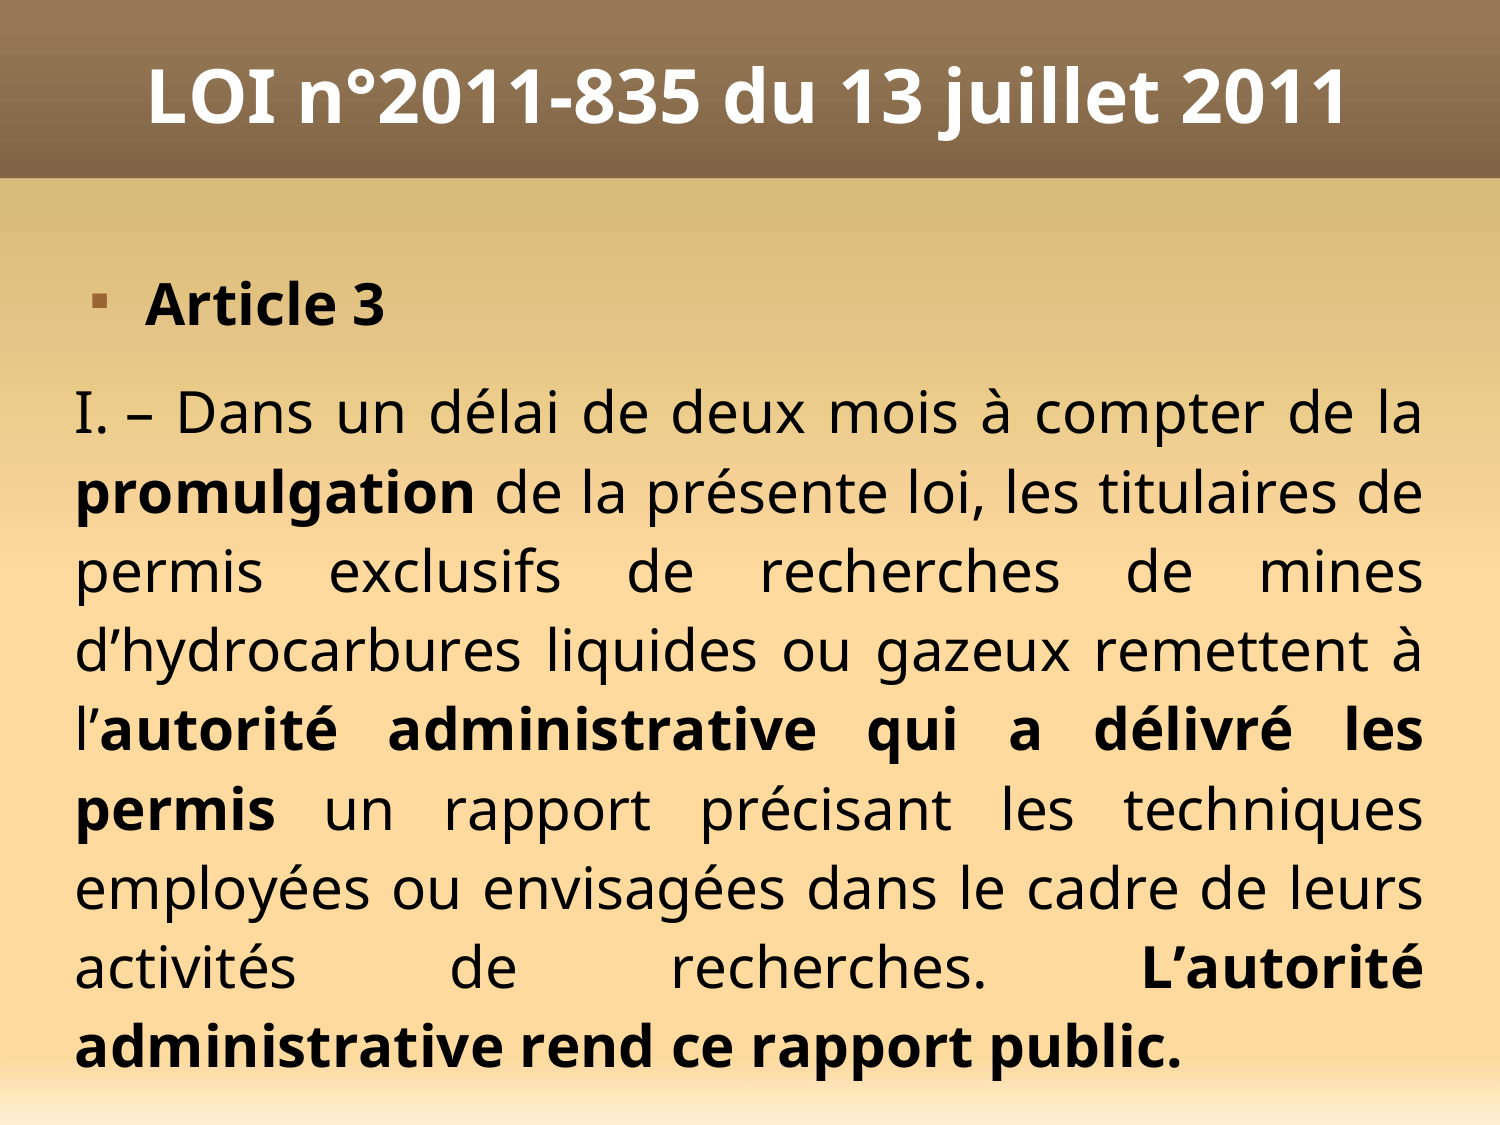

LOI n°2011-835 du 13 juillet 2011
# Article 3
I. – Dans un délai de deux mois à compter de la promulgation de la présente loi, les titulaires de permis exclusifs de recherches de mines d’hydrocarbures liquides ou gazeux remettent à l’autorité administrative qui a délivré les permis un rapport précisant les techniques employées ou envisagées dans le cadre de leurs activités de recherches. L’autorité administrative rend ce rapport public.